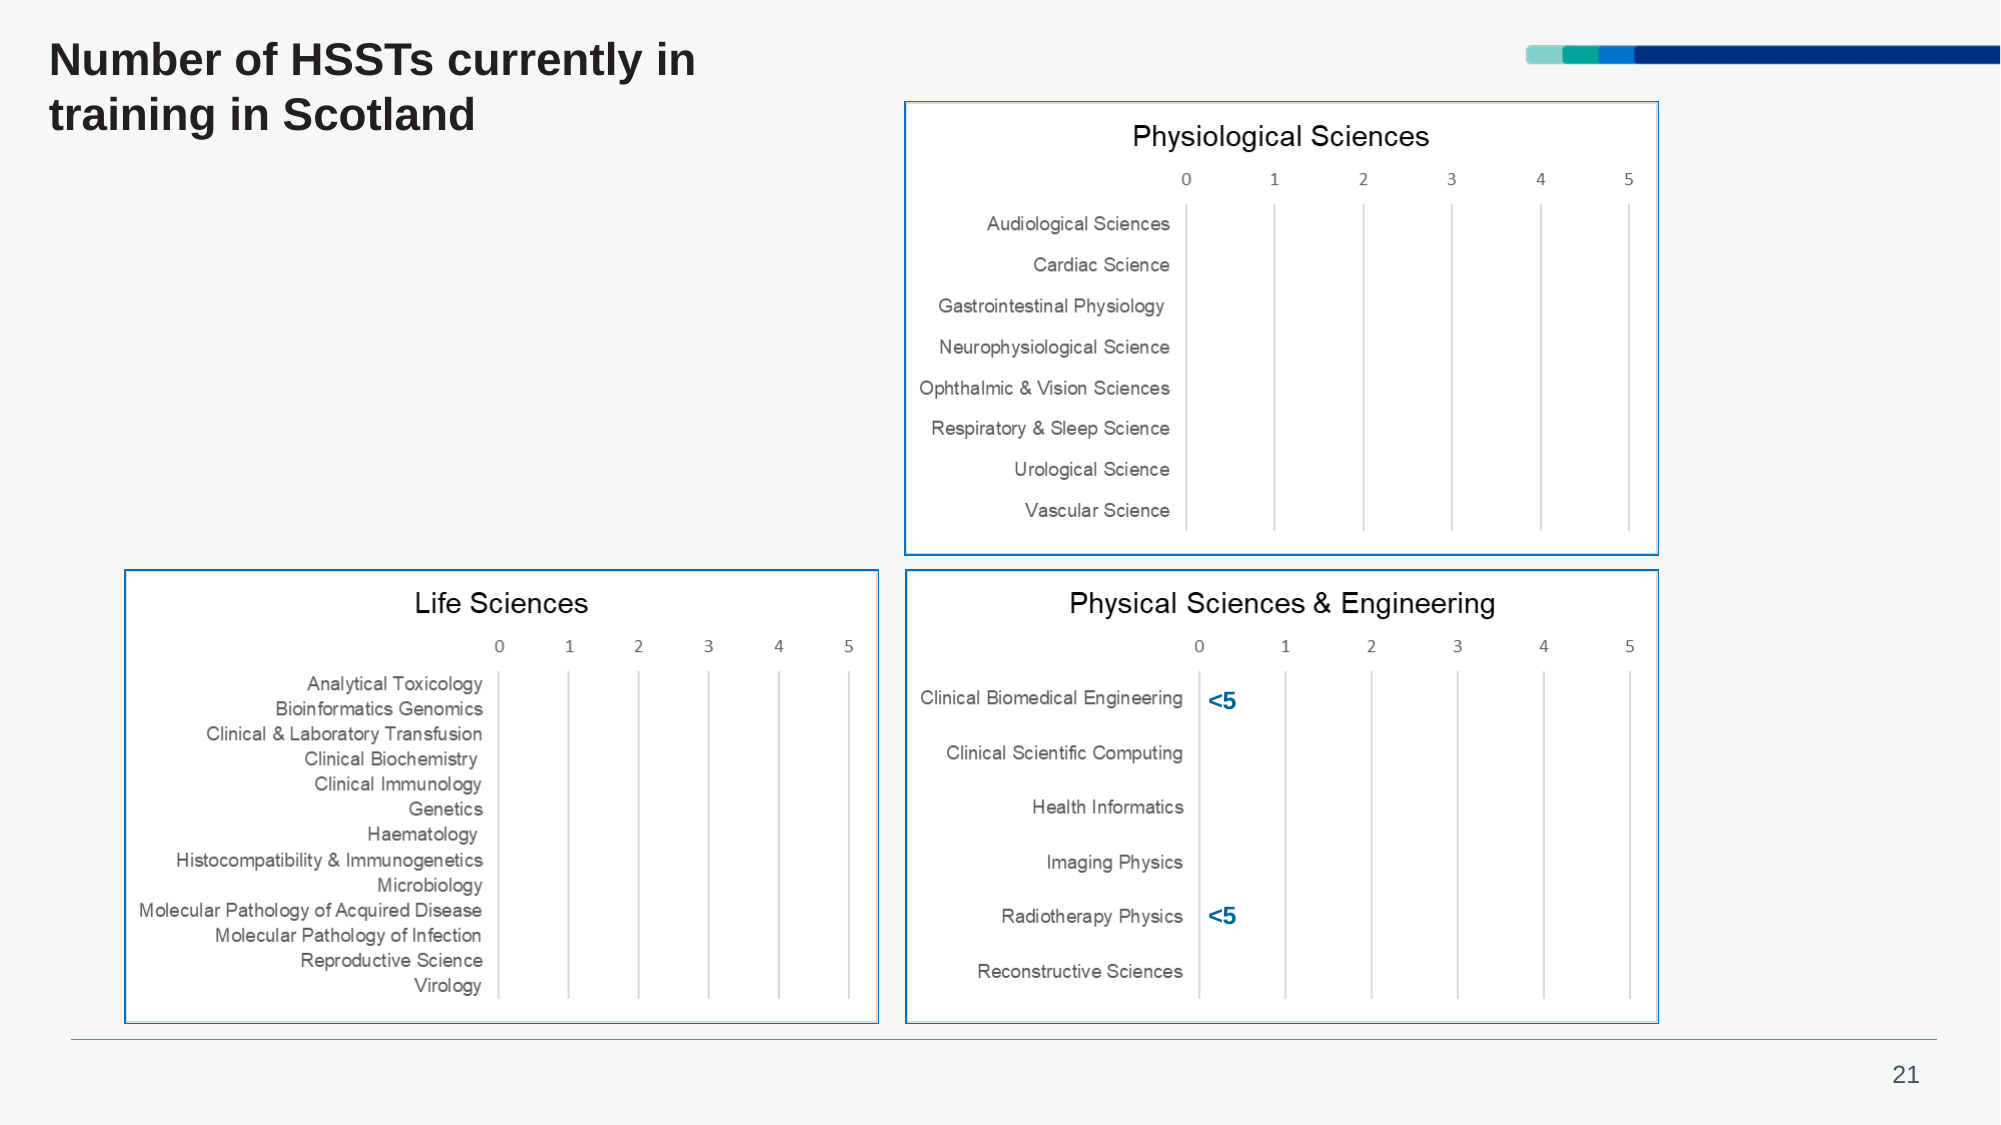

Number of HSSTs currently in training in Scotland
<5
<5